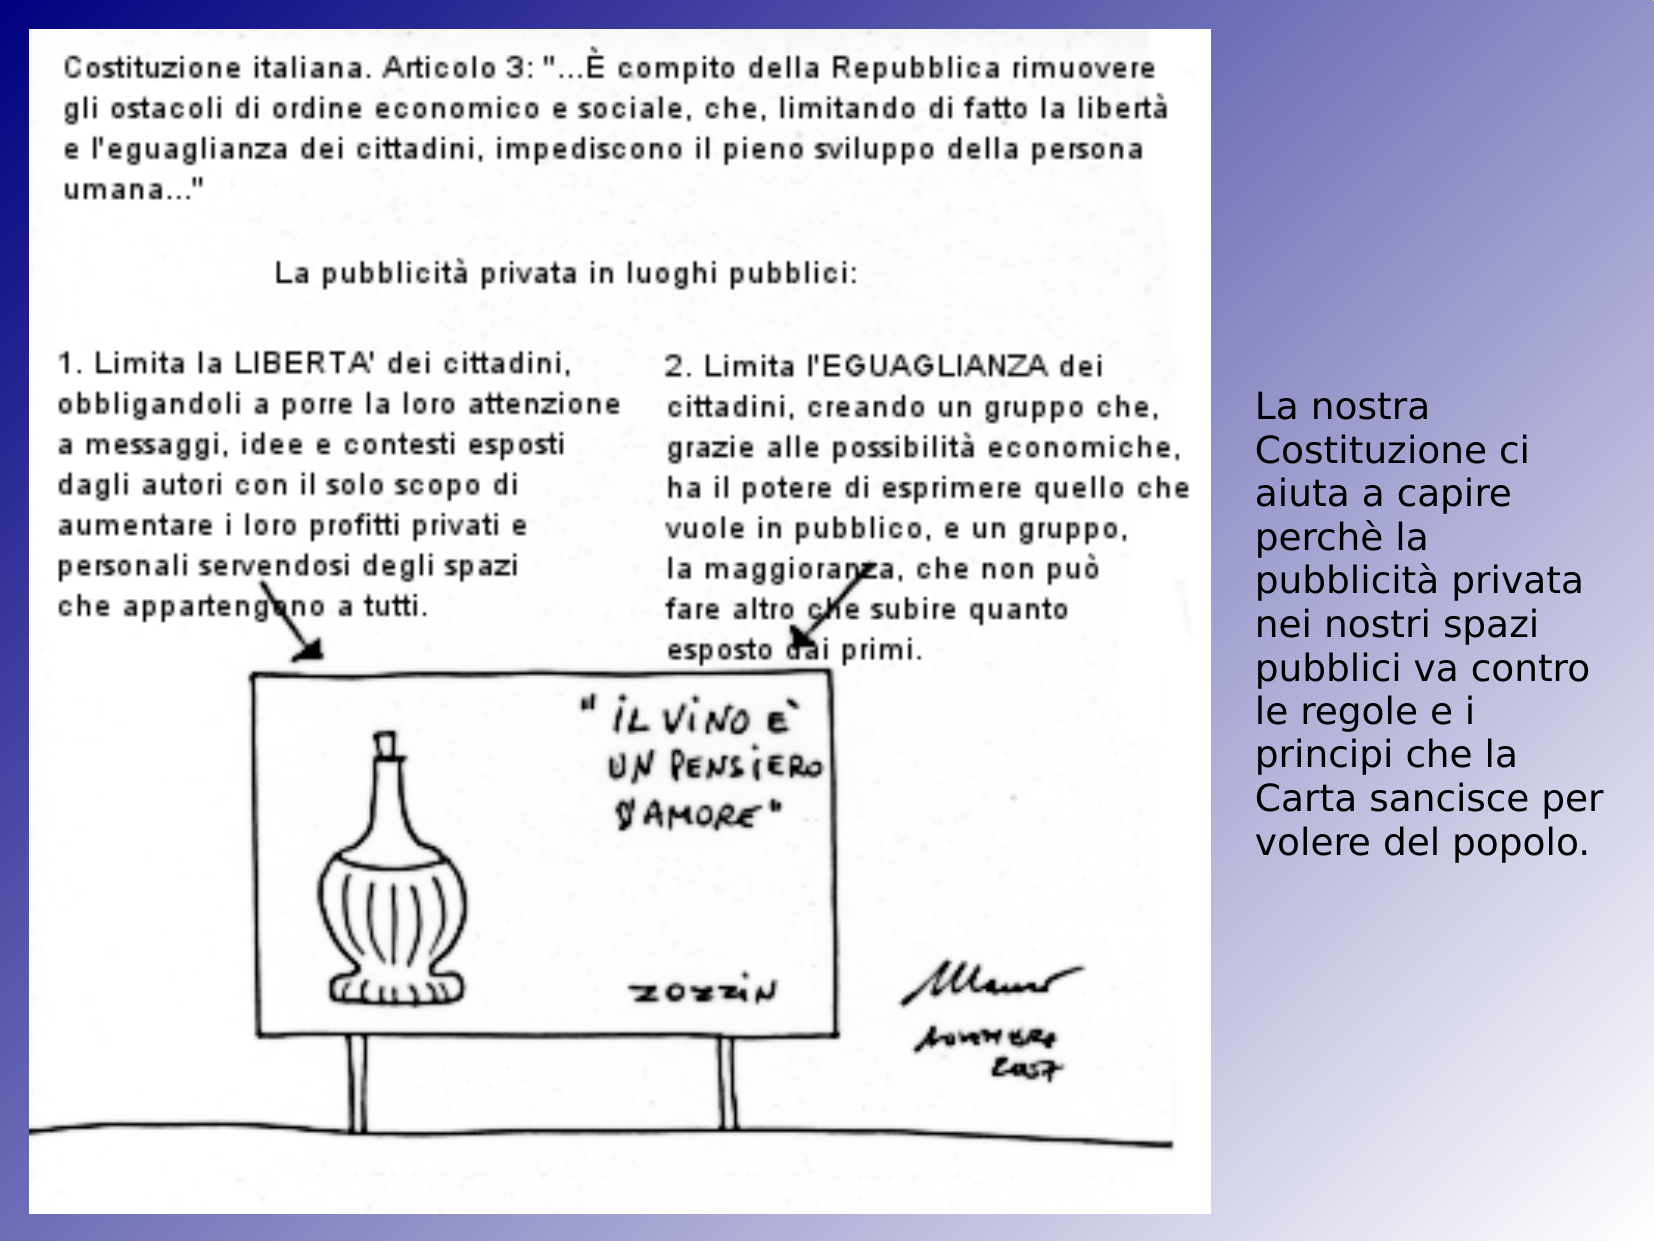

La nostra Costituzione ci aiuta a capire perchè la pubblicità privata nei nostri spazi pubblici va contro le regole e i principi che la Carta sancisce per volere del popolo.